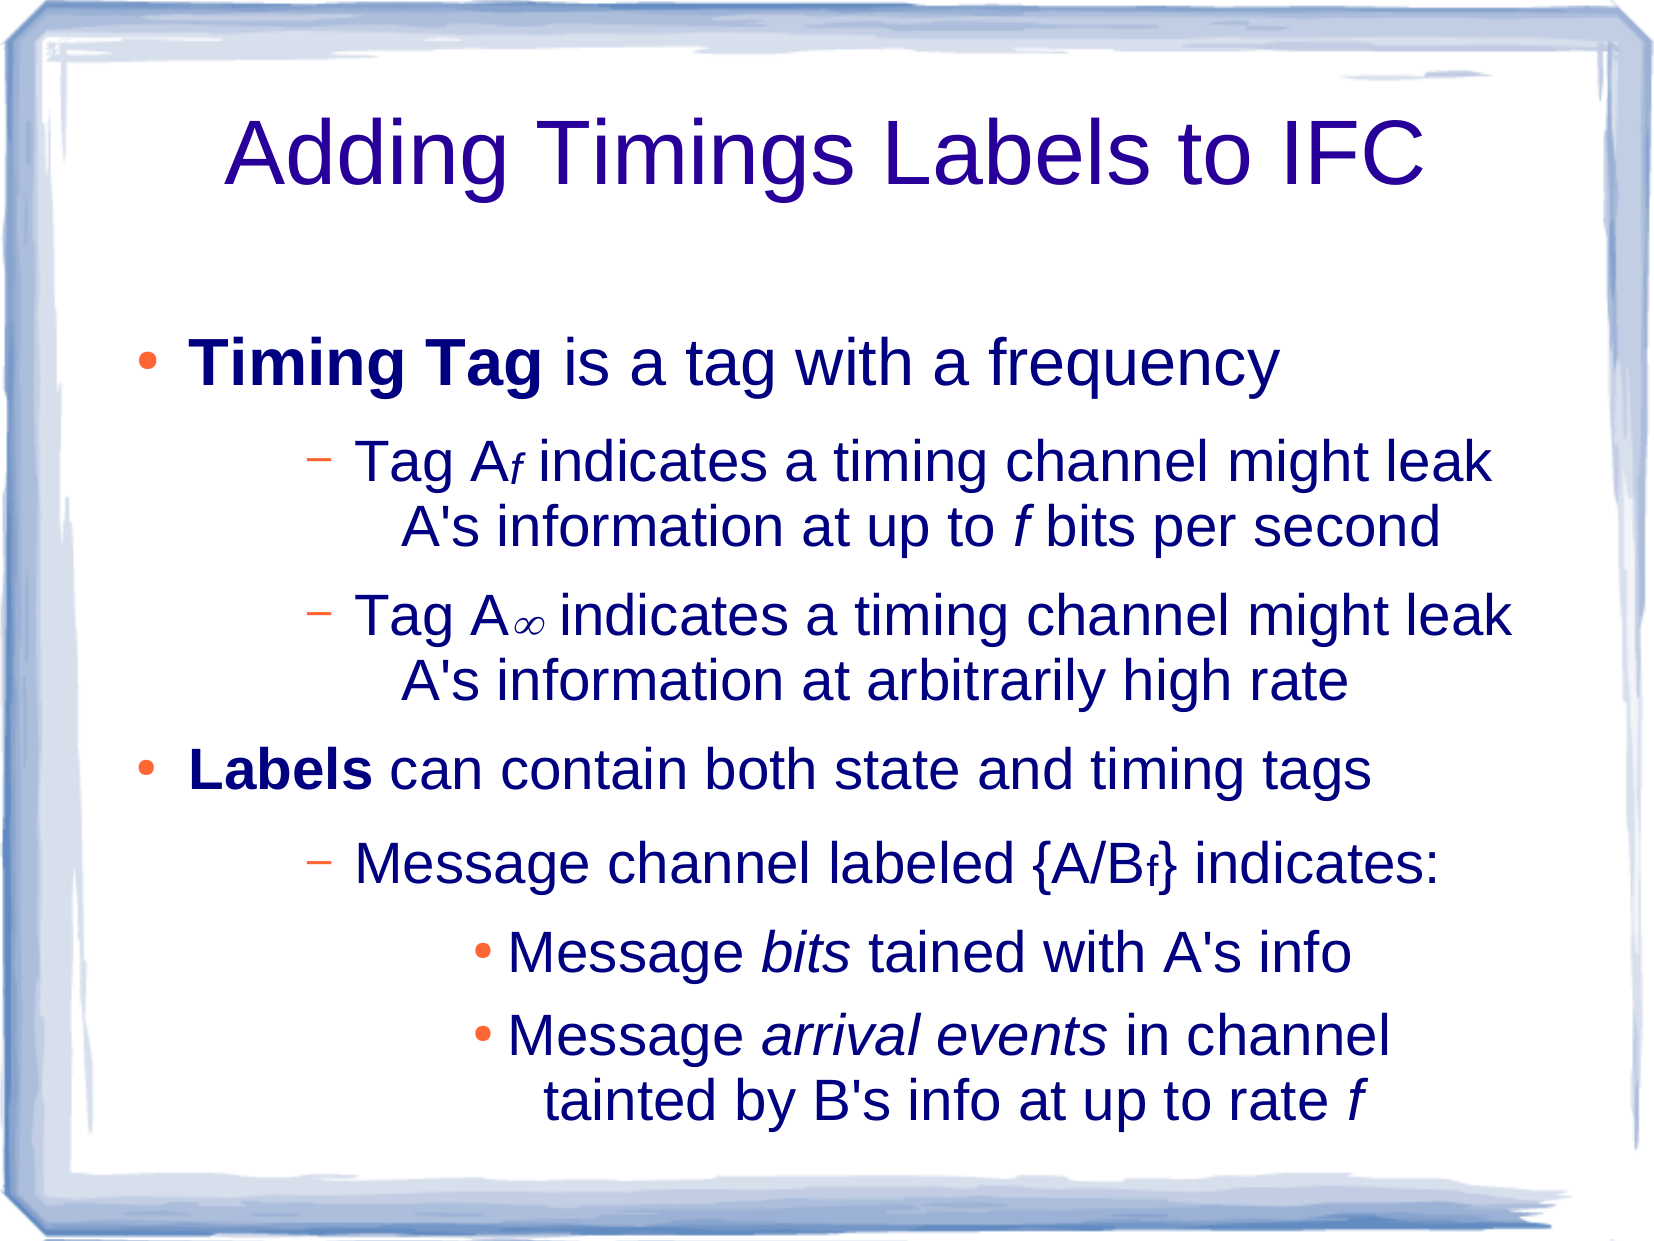

# Adding Timings Labels to IFC
Timing Tag is a tag with a frequency
Tag Af indicates a timing channel might leak
A's information at up to f bits per second
Tag A indicates a timing channel might leak
A's information at arbitrarily high rate
Labels can contain both state and timing tags
Message channel labeled {A/Bf} indicates:
Message bits tained with A's info
Message arrival events in channel
tainted by B's info at up to rate f